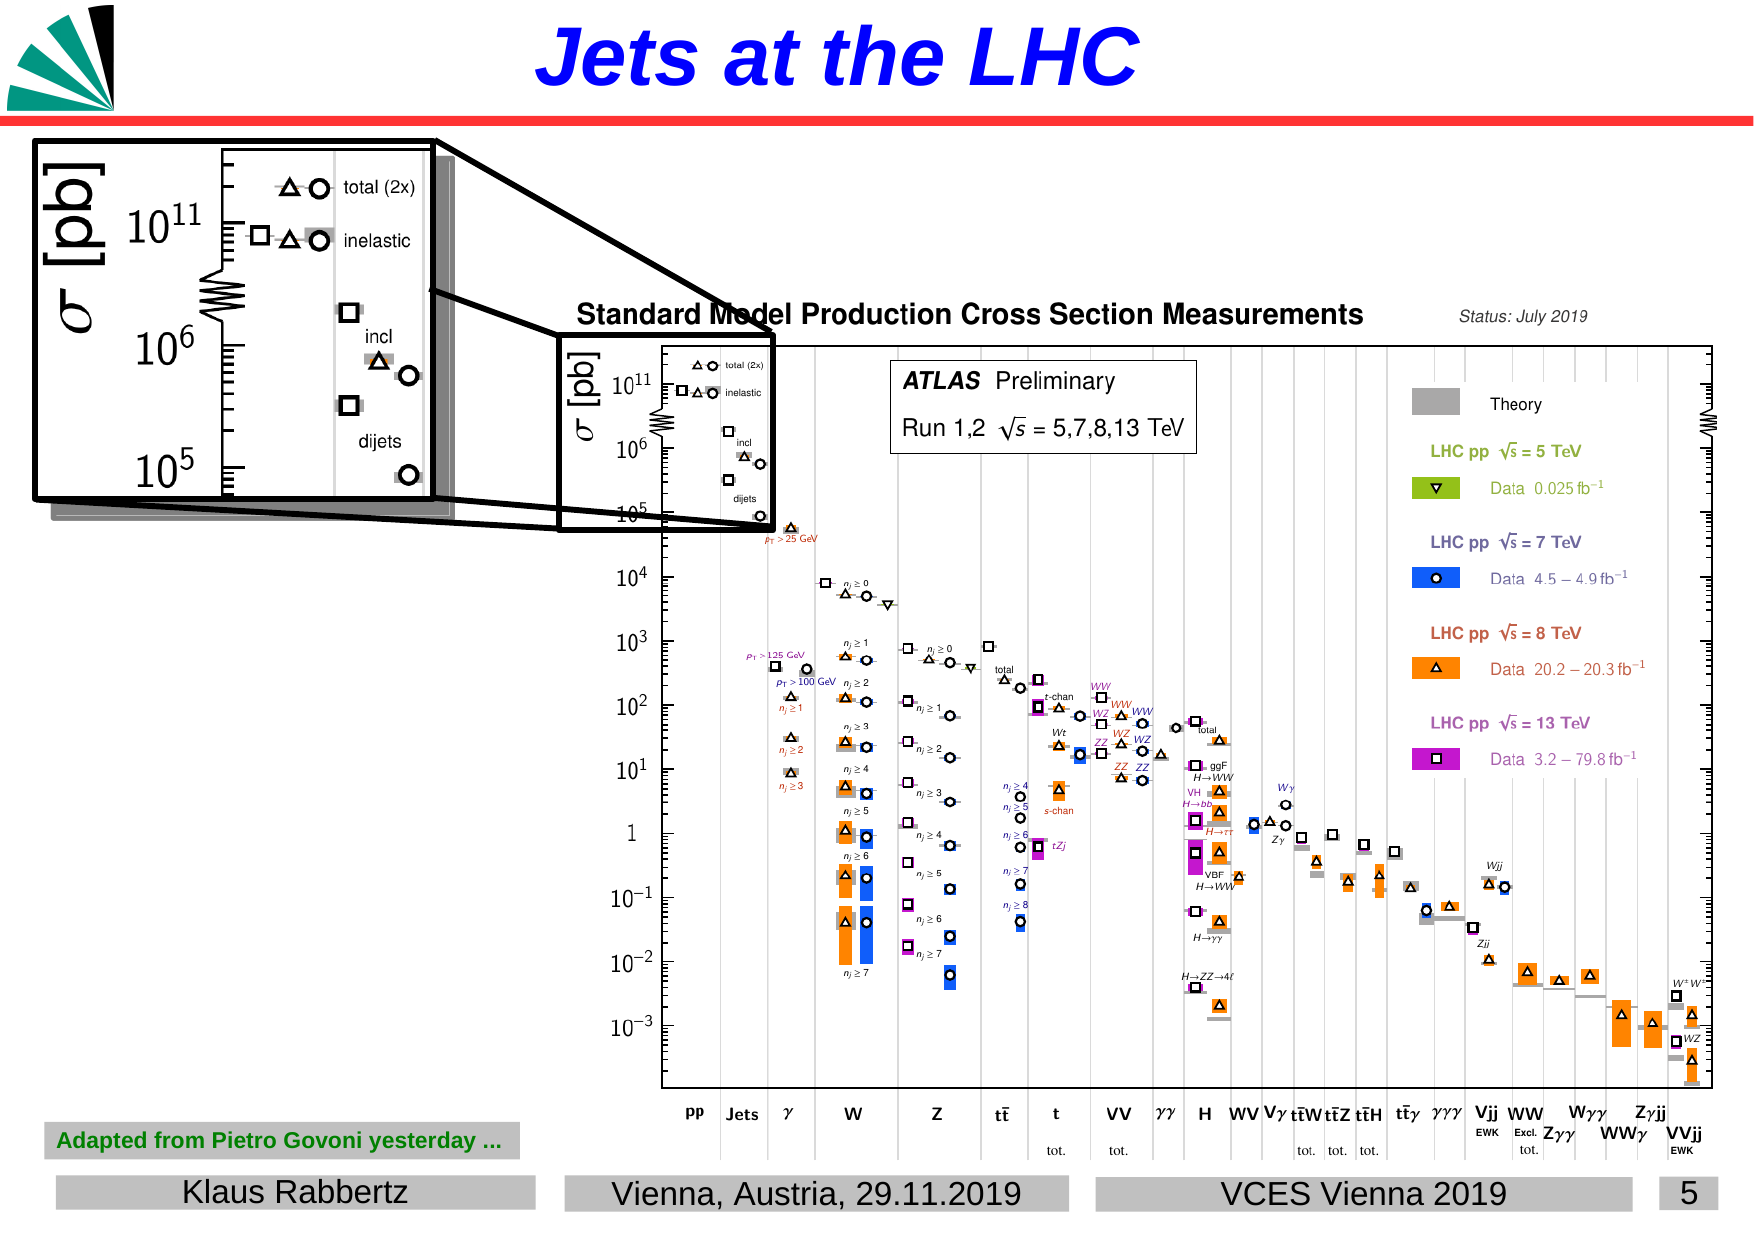

# Jets at the LHC
Adapted from Pietro Govoni yesterday ...